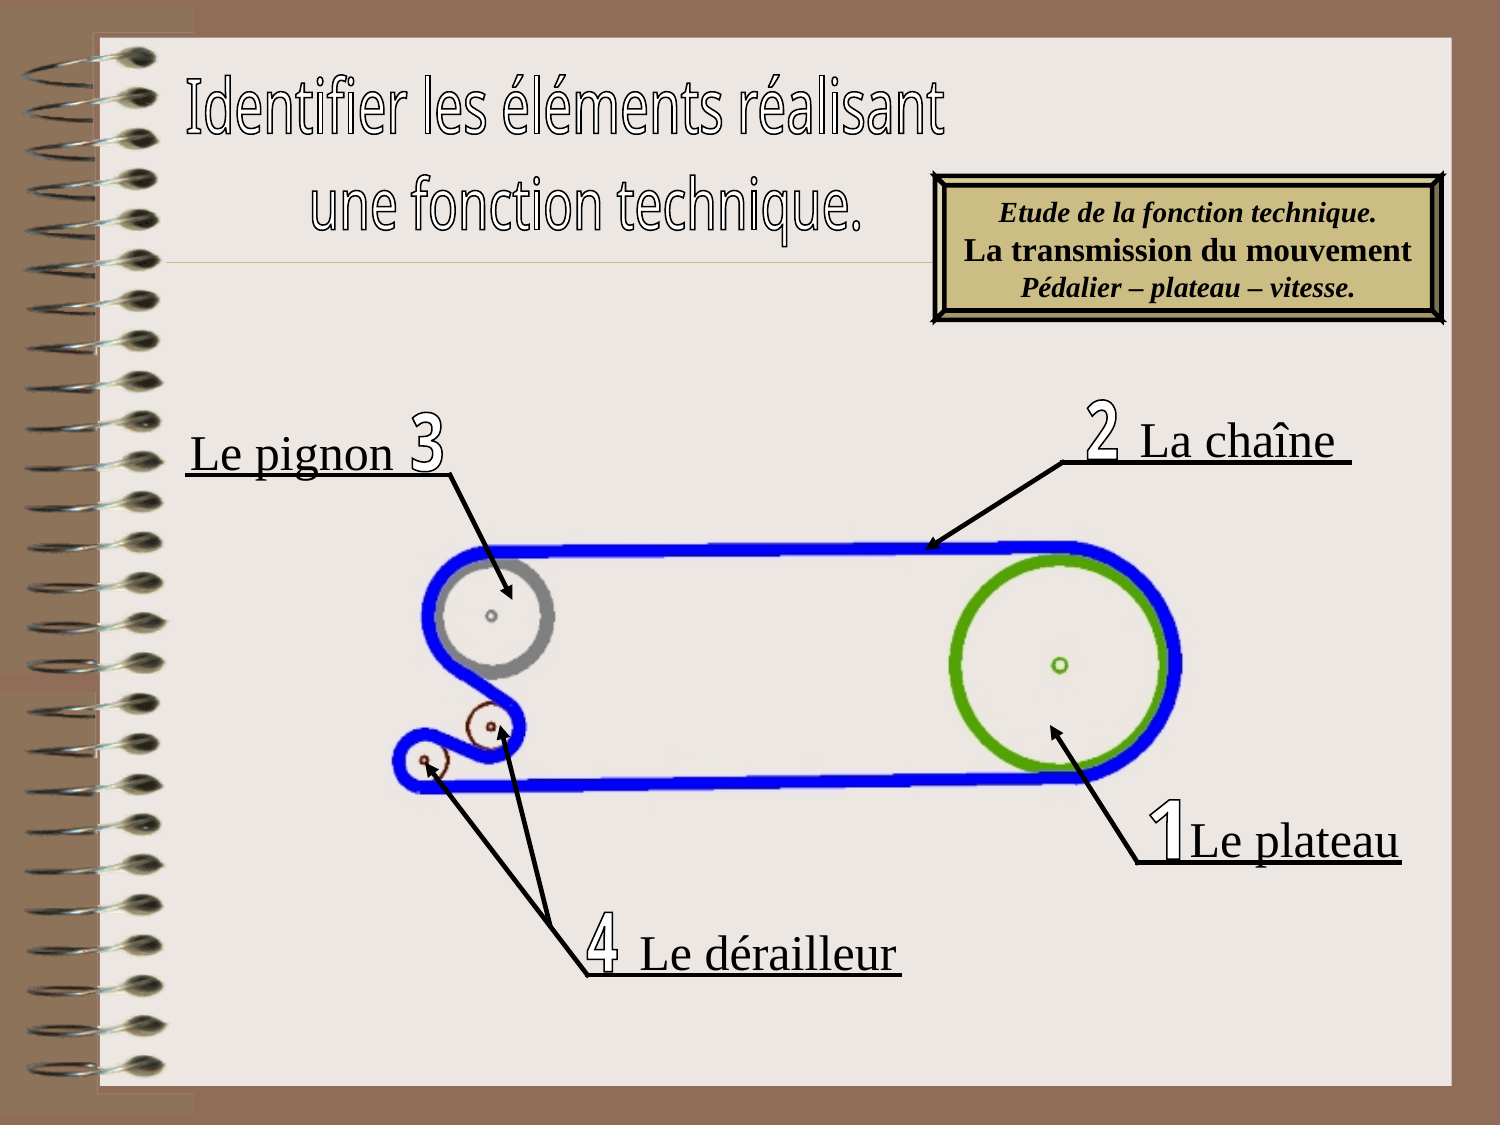

Identifier les éléments réalisant
une fonction technique.
Etude de la fonction technique.
La transmission du mouvement
Pédalier – plateau – vitesse.
La chaîne
2
Le pignon
3
Le dérailleur
Le plateau
1
4